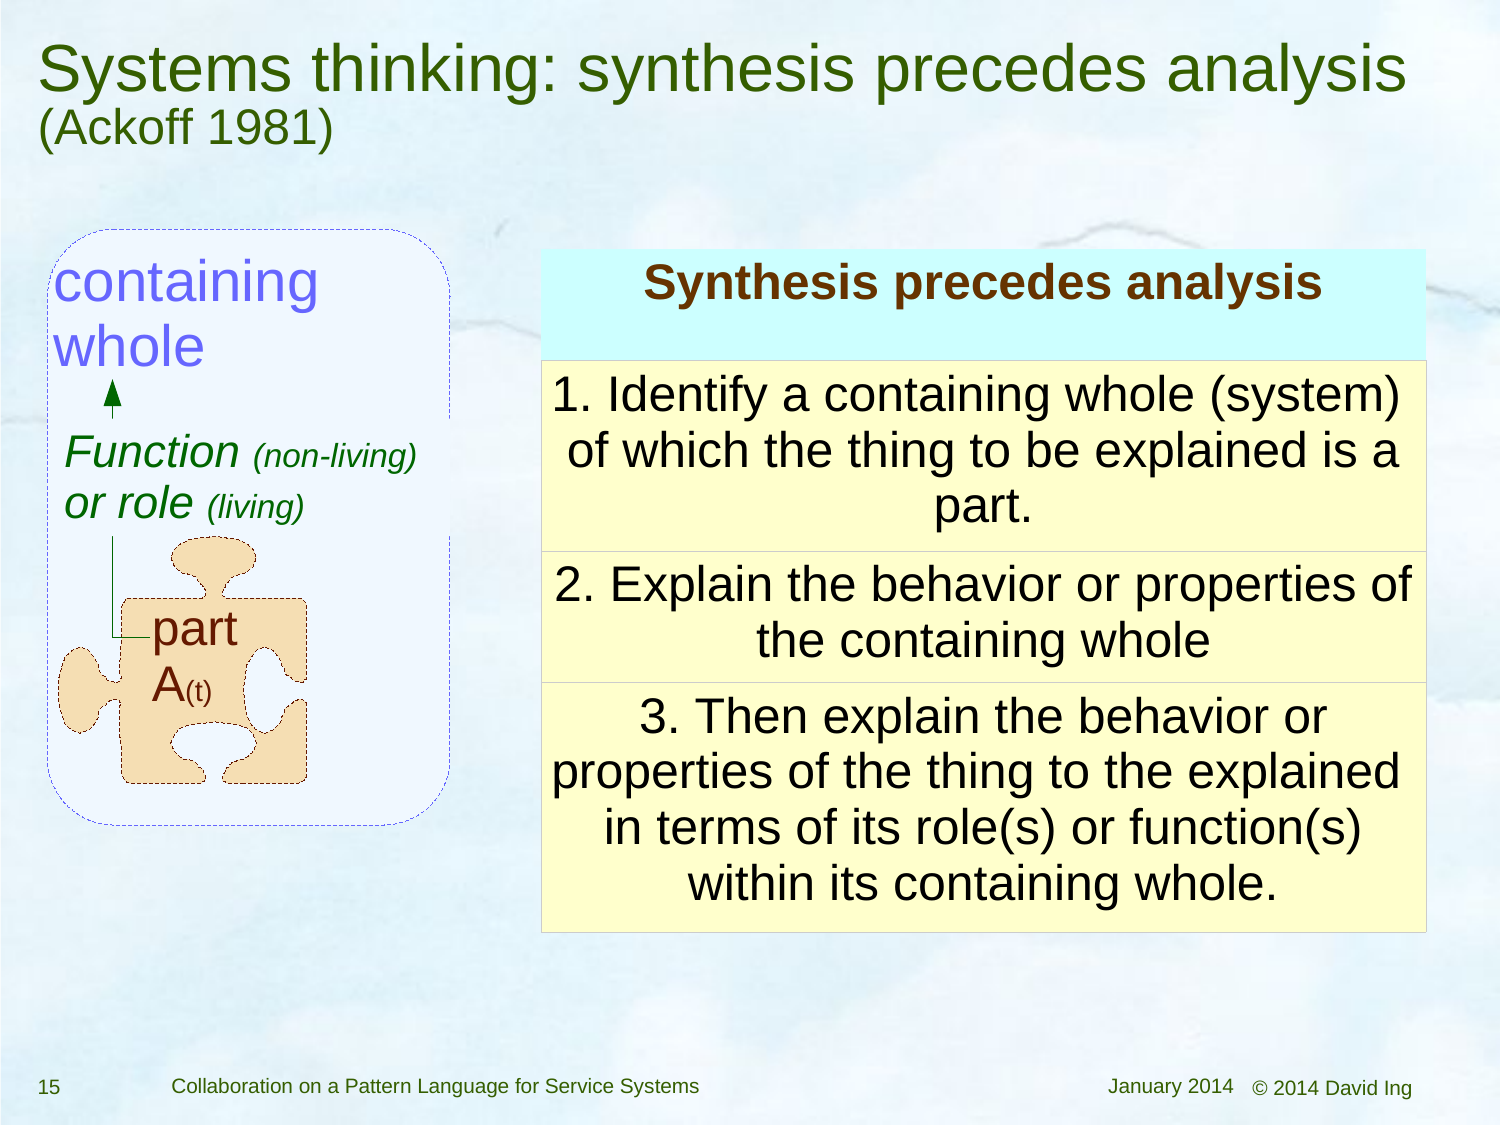

# Systems thinking: synthesis precedes analysis (Ackoff 1981)
containing
whole
| Synthesis precedes analysis |
| --- |
| 1. Identify a containing whole (system) of which the thing to be explained is a part. |
| 2. Explain the behavior or properties of the containing whole |
| 3. Then explain the behavior or properties of the thing to the explained in terms of its role(s) or function(s) within its containing whole. |
Function (non-living)
or role (living)
part
A(t)
Collaboration on a Pattern Language for Service Systems
January 2014
15